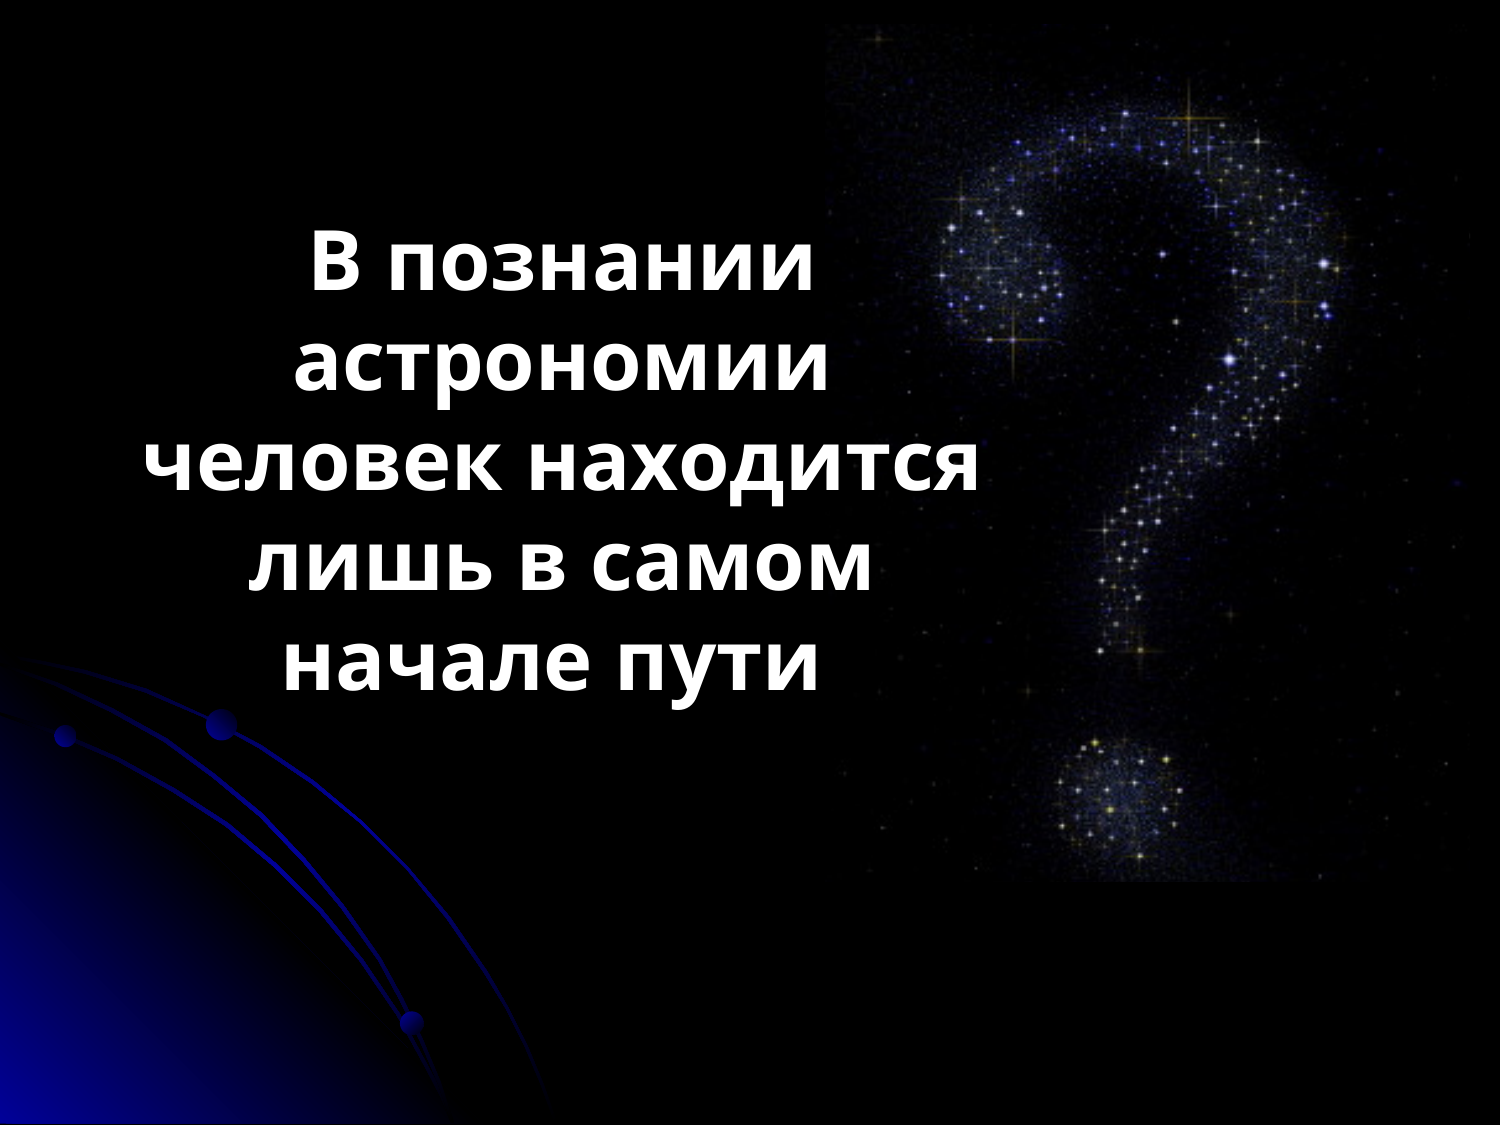

В познании астрономии человек находится лишь в самом начале пути